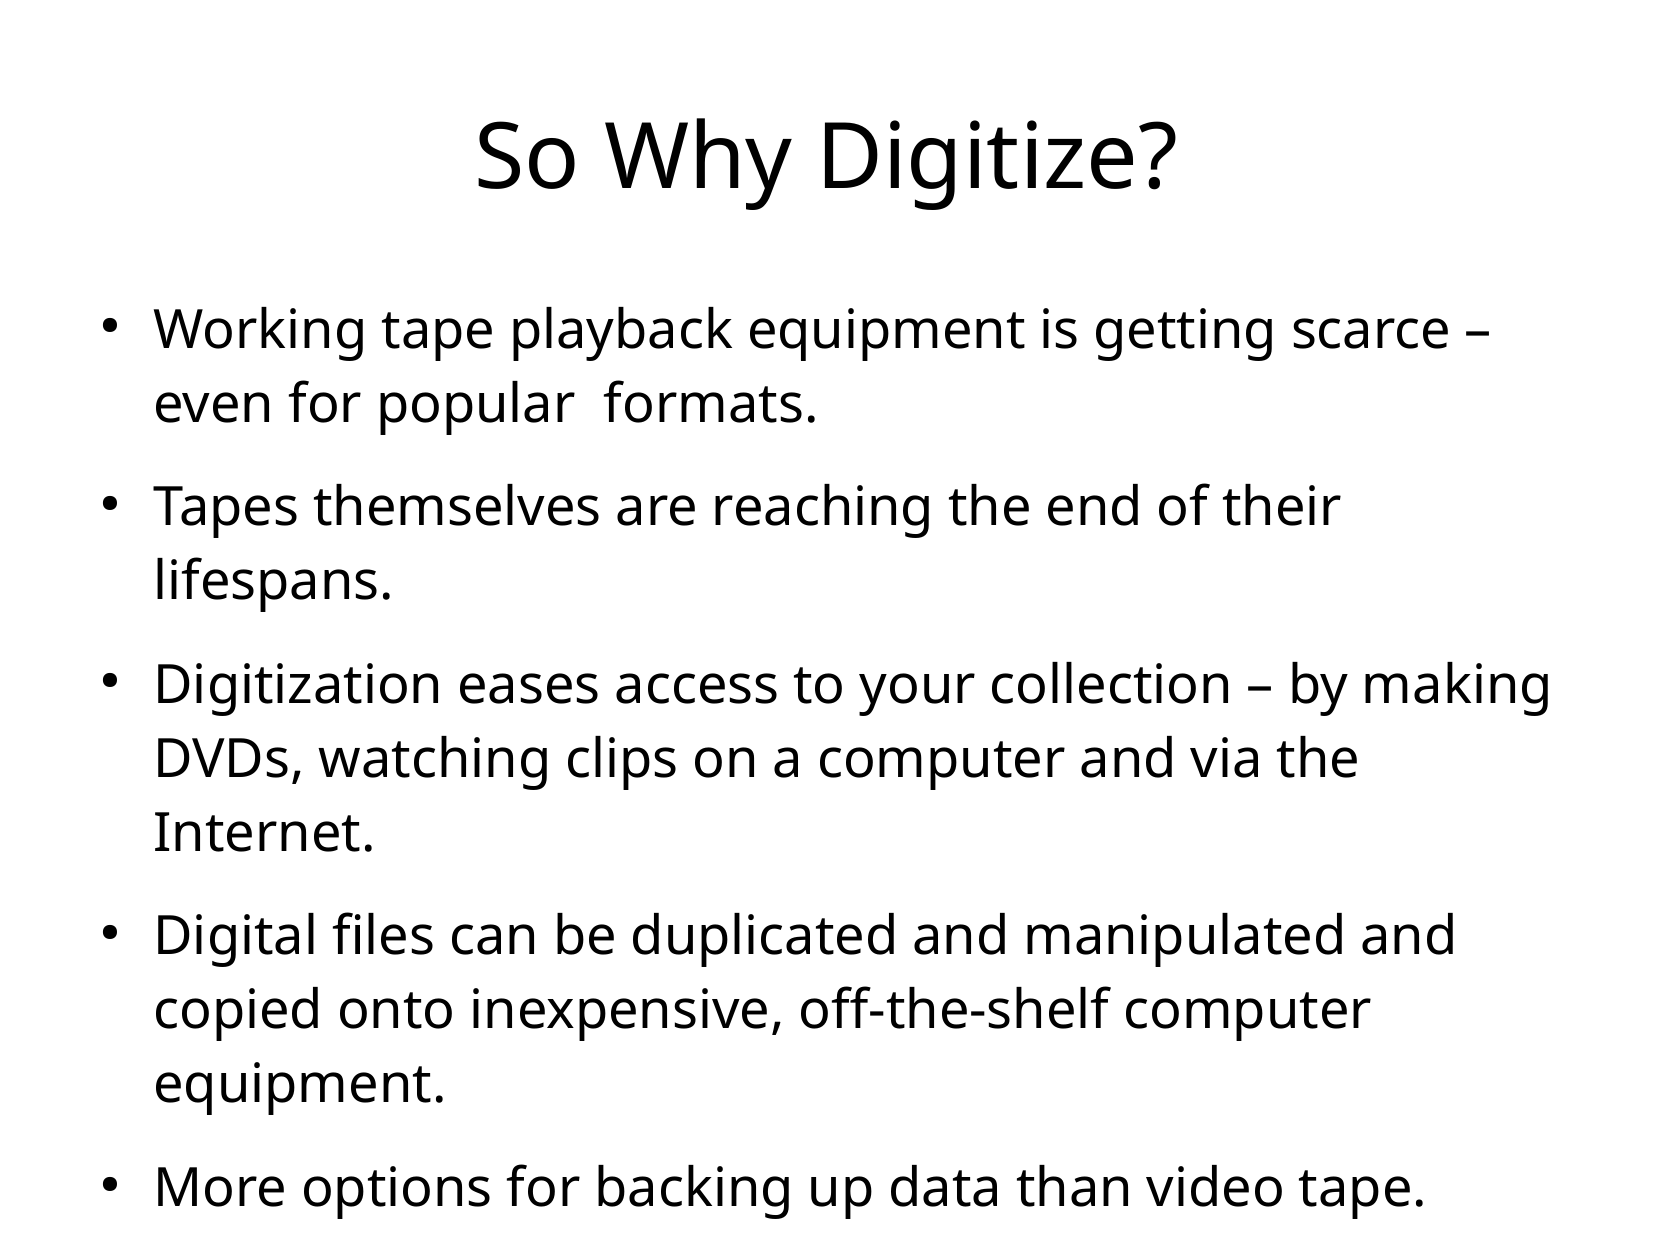

# So Why Digitize?
Working tape playback equipment is getting scarce – even for popular formats.
Tapes themselves are reaching the end of their lifespans.
Digitization eases access to your collection – by making DVDs, watching clips on a computer and via the Internet.
Digital files can be duplicated and manipulated and copied onto inexpensive, off-the-shelf computer equipment.
More options for backing up data than video tape.